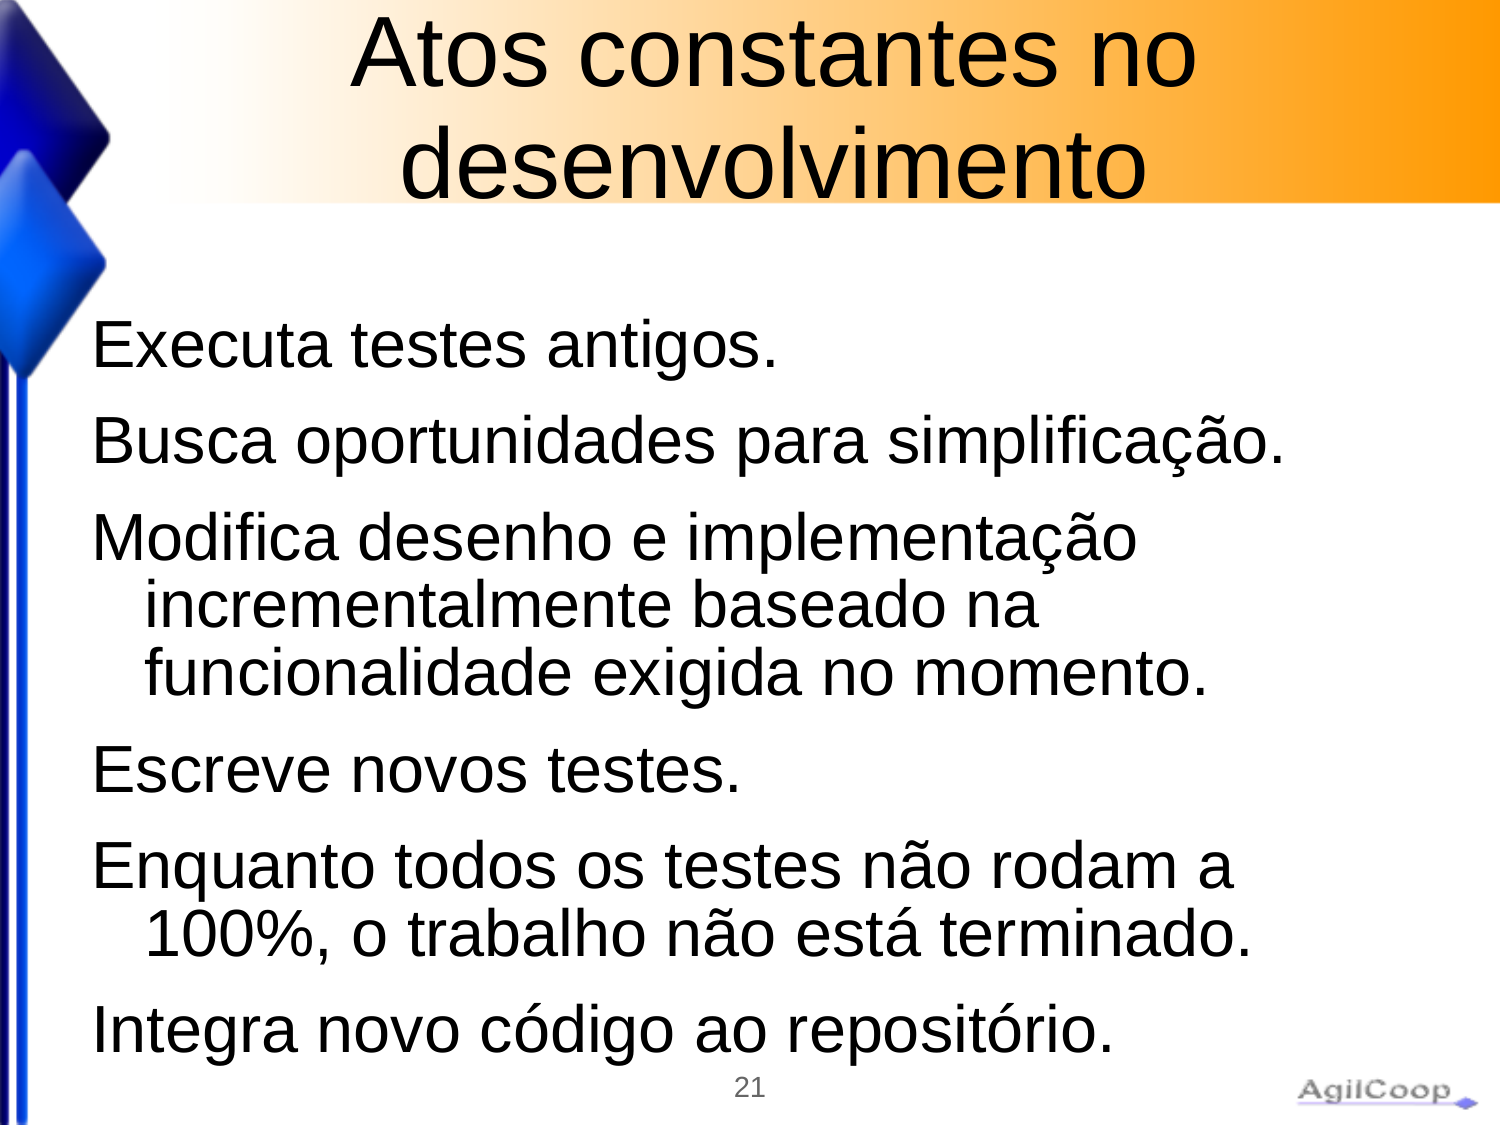

# Atos constantes no desenvolvimento
Executa testes antigos.
Busca oportunidades para simplificação.
Modifica desenho e implementação incrementalmente baseado na funcionalidade exigida no momento.
Escreve novos testes.
Enquanto todos os testes não rodam a 100%, o trabalho não está terminado.
Integra novo código ao repositório.
21